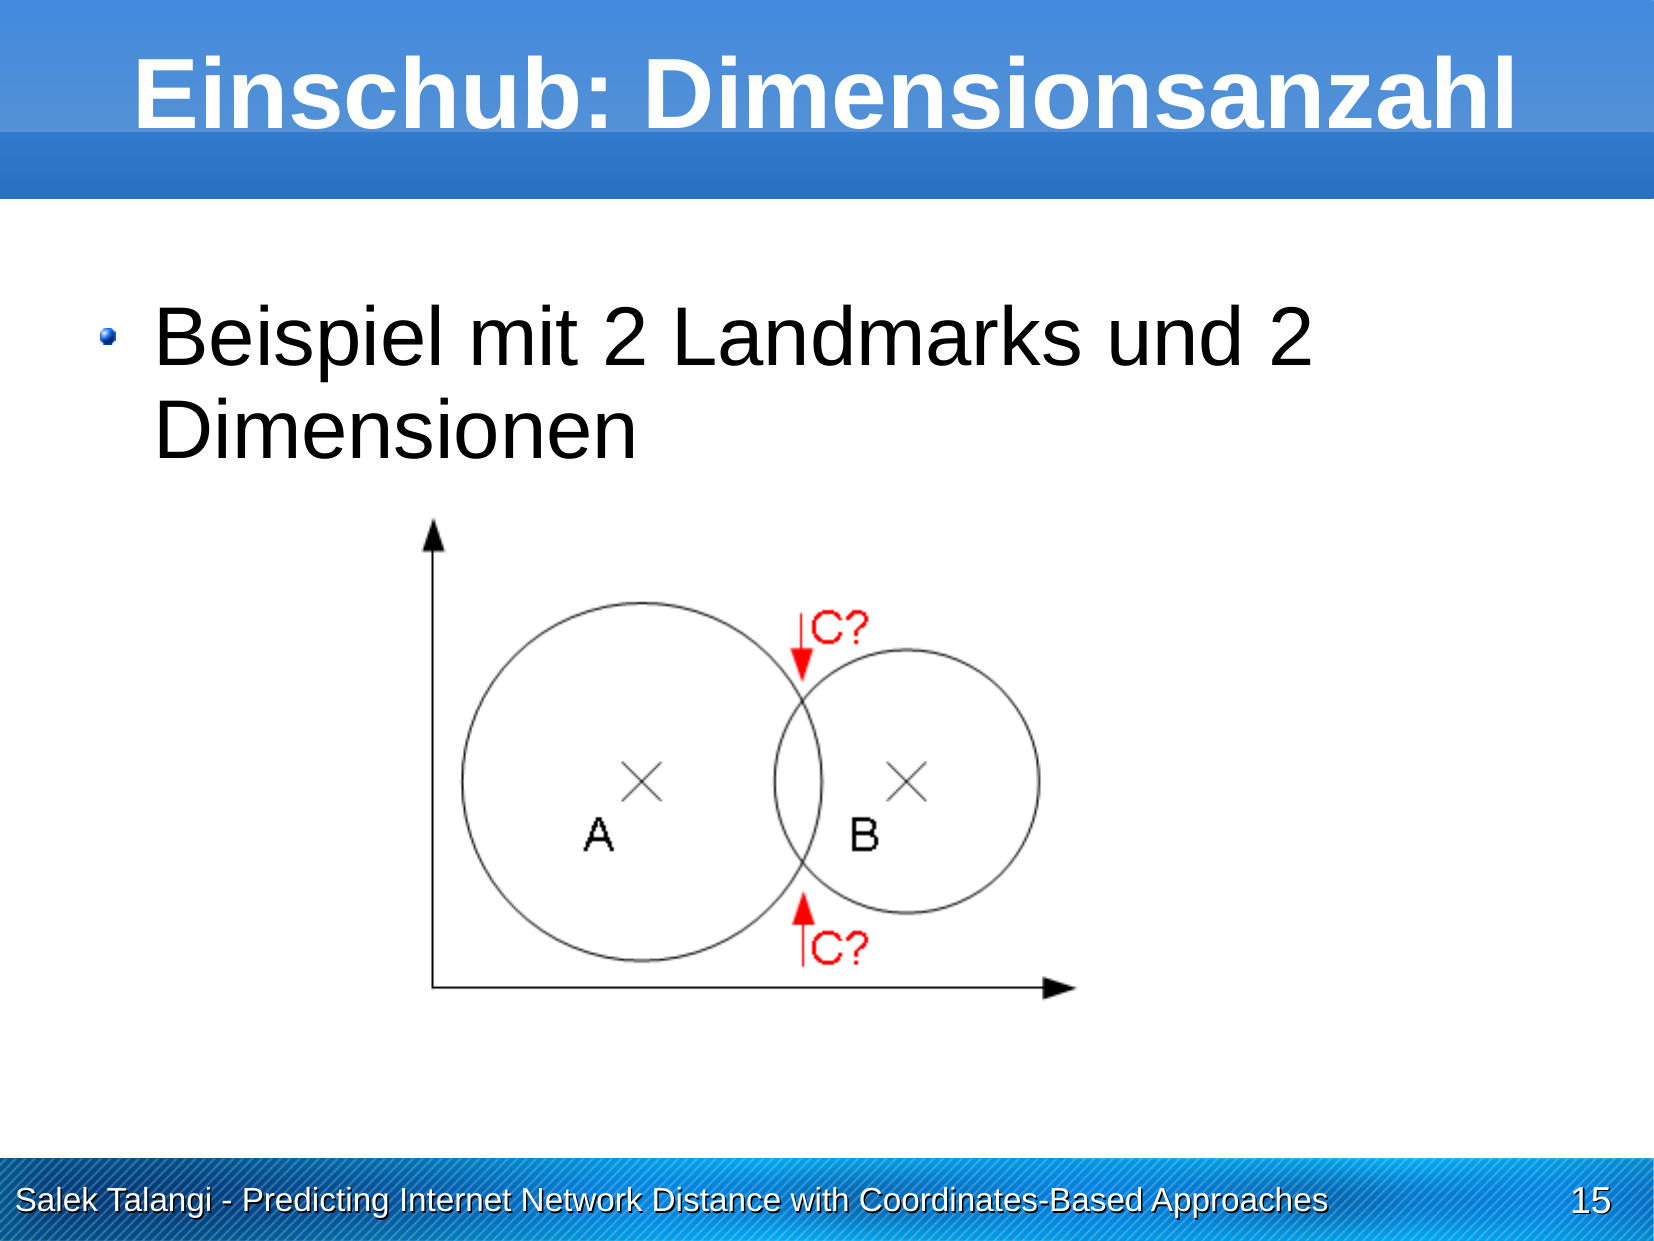

# Einschub: Dimensionsanzahl
Beispiel mit 2 Landmarks und 2 Dimensionen